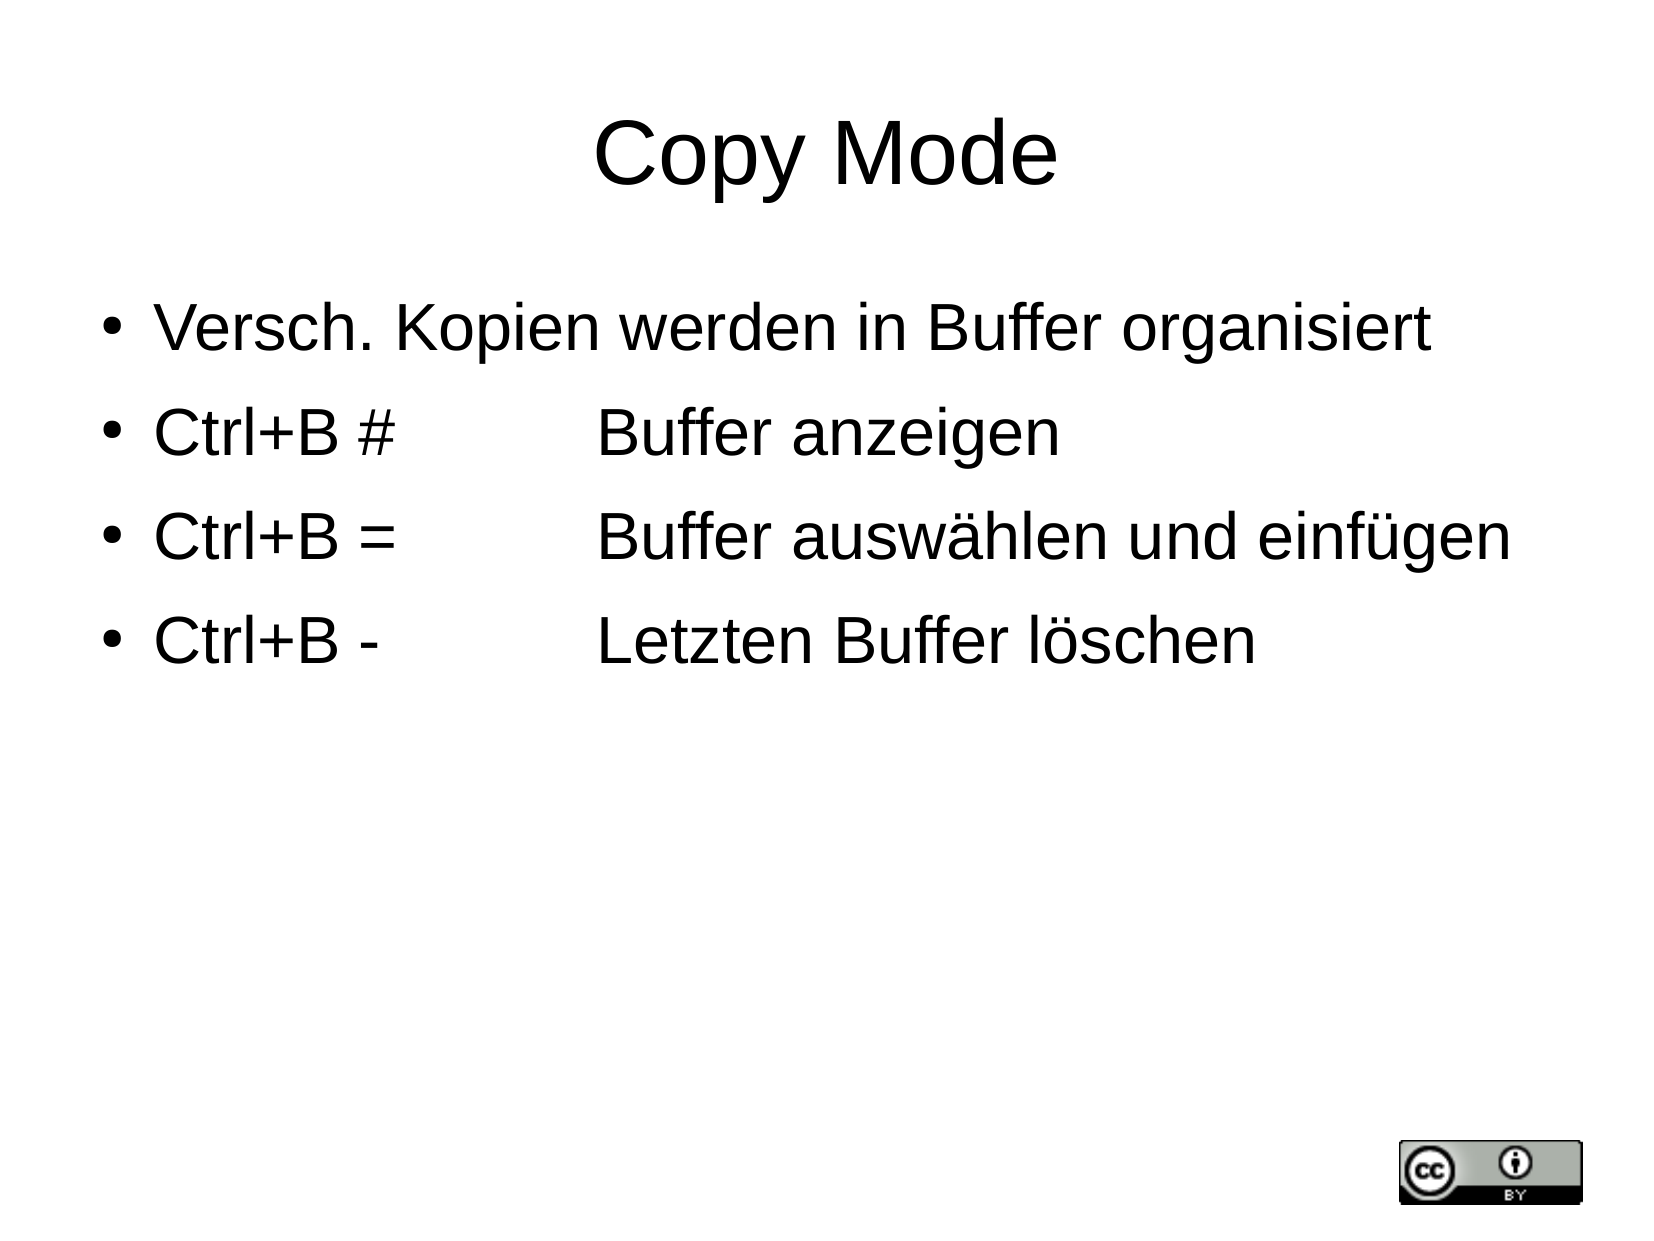

# Copy Mode
Versch. Kopien werden in Buffer organisiert
Ctrl+B #			Buffer anzeigen
Ctrl+B =			Buffer auswählen und einfügen
Ctrl+B -			Letzten Buffer löschen